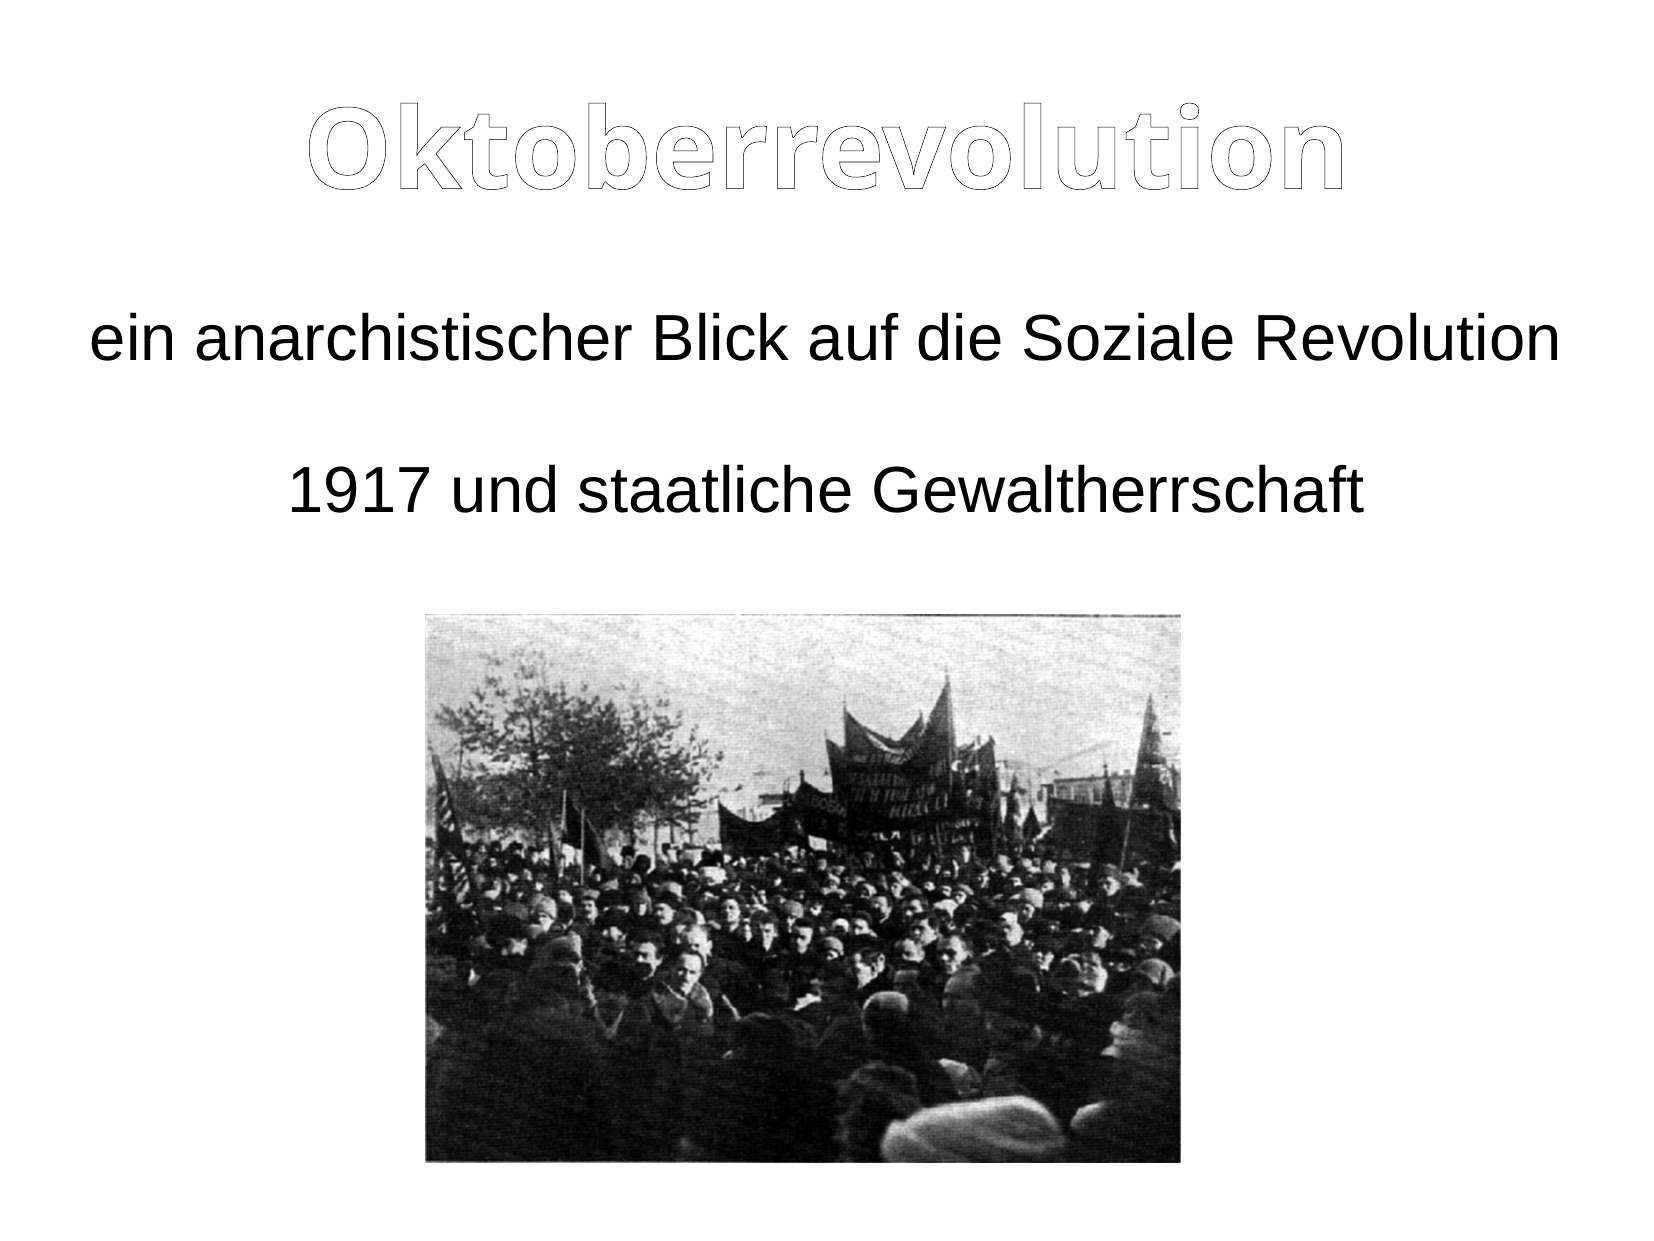

# Oktoberrevolution ein anarchistischer Blick auf die Soziale Revolution 1917 und staatliche Gewaltherrschaft